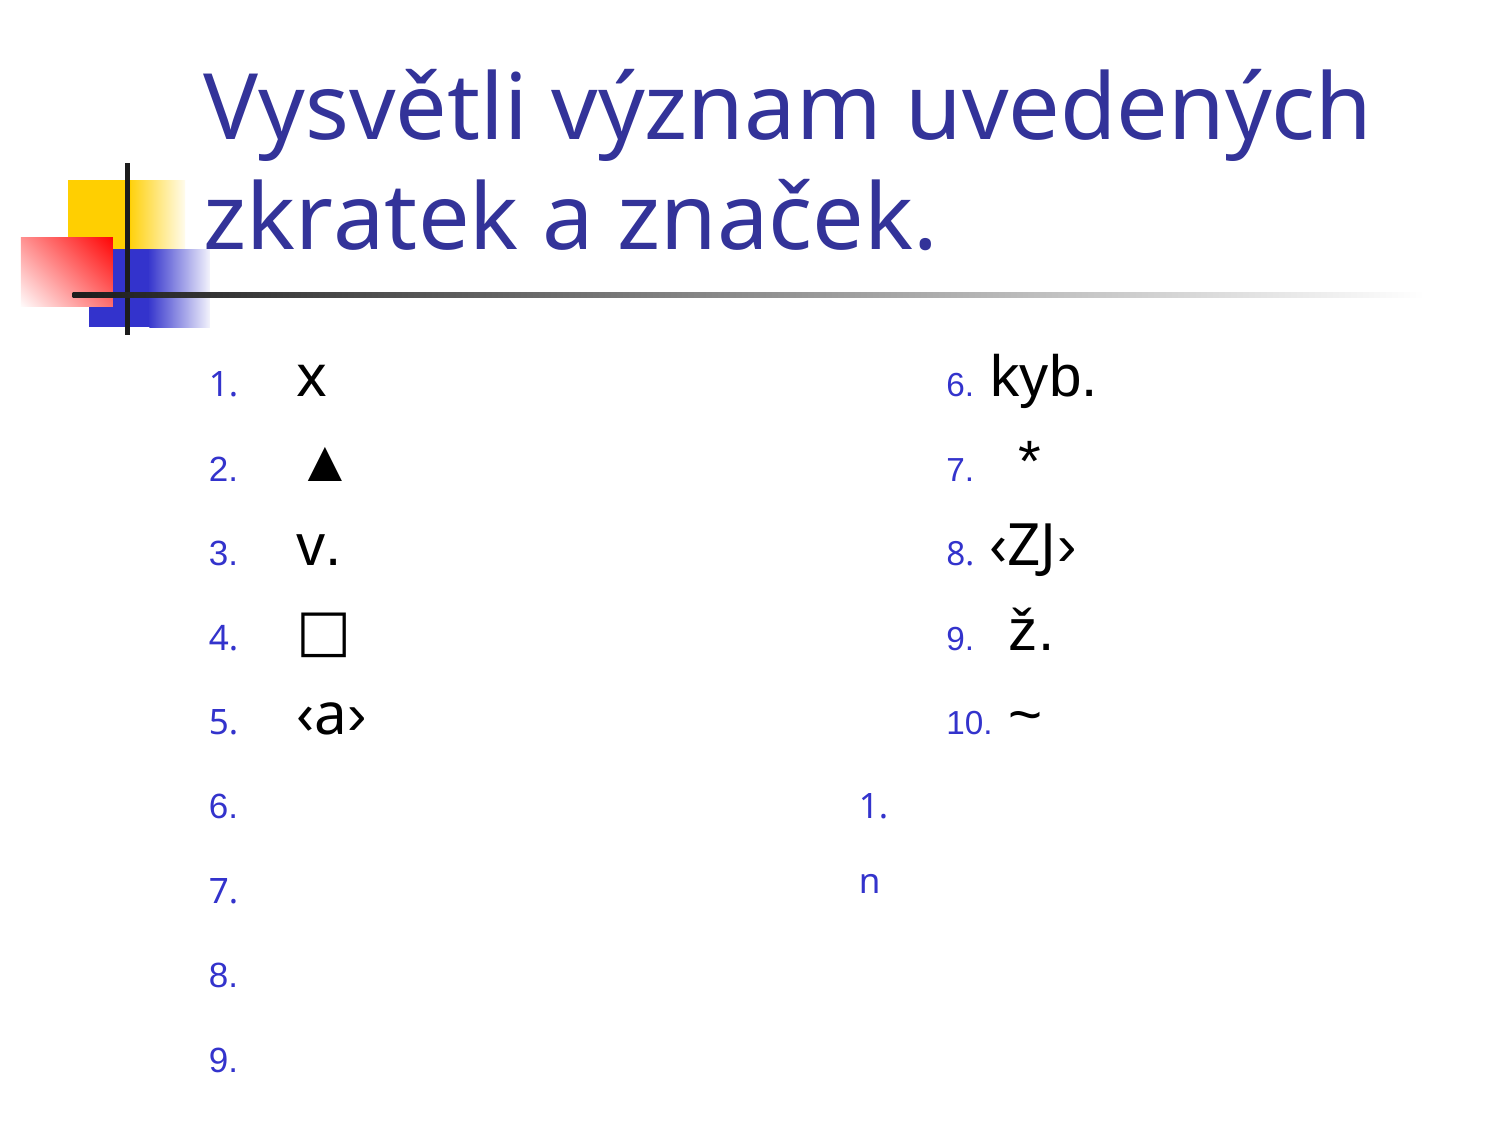

# Vysvětli význam uvedených zkratek a značek.
x
▲
v.
□
‹a›
6. kyb.
7. *
8. ‹ZJ›
9. ž.
10. ~